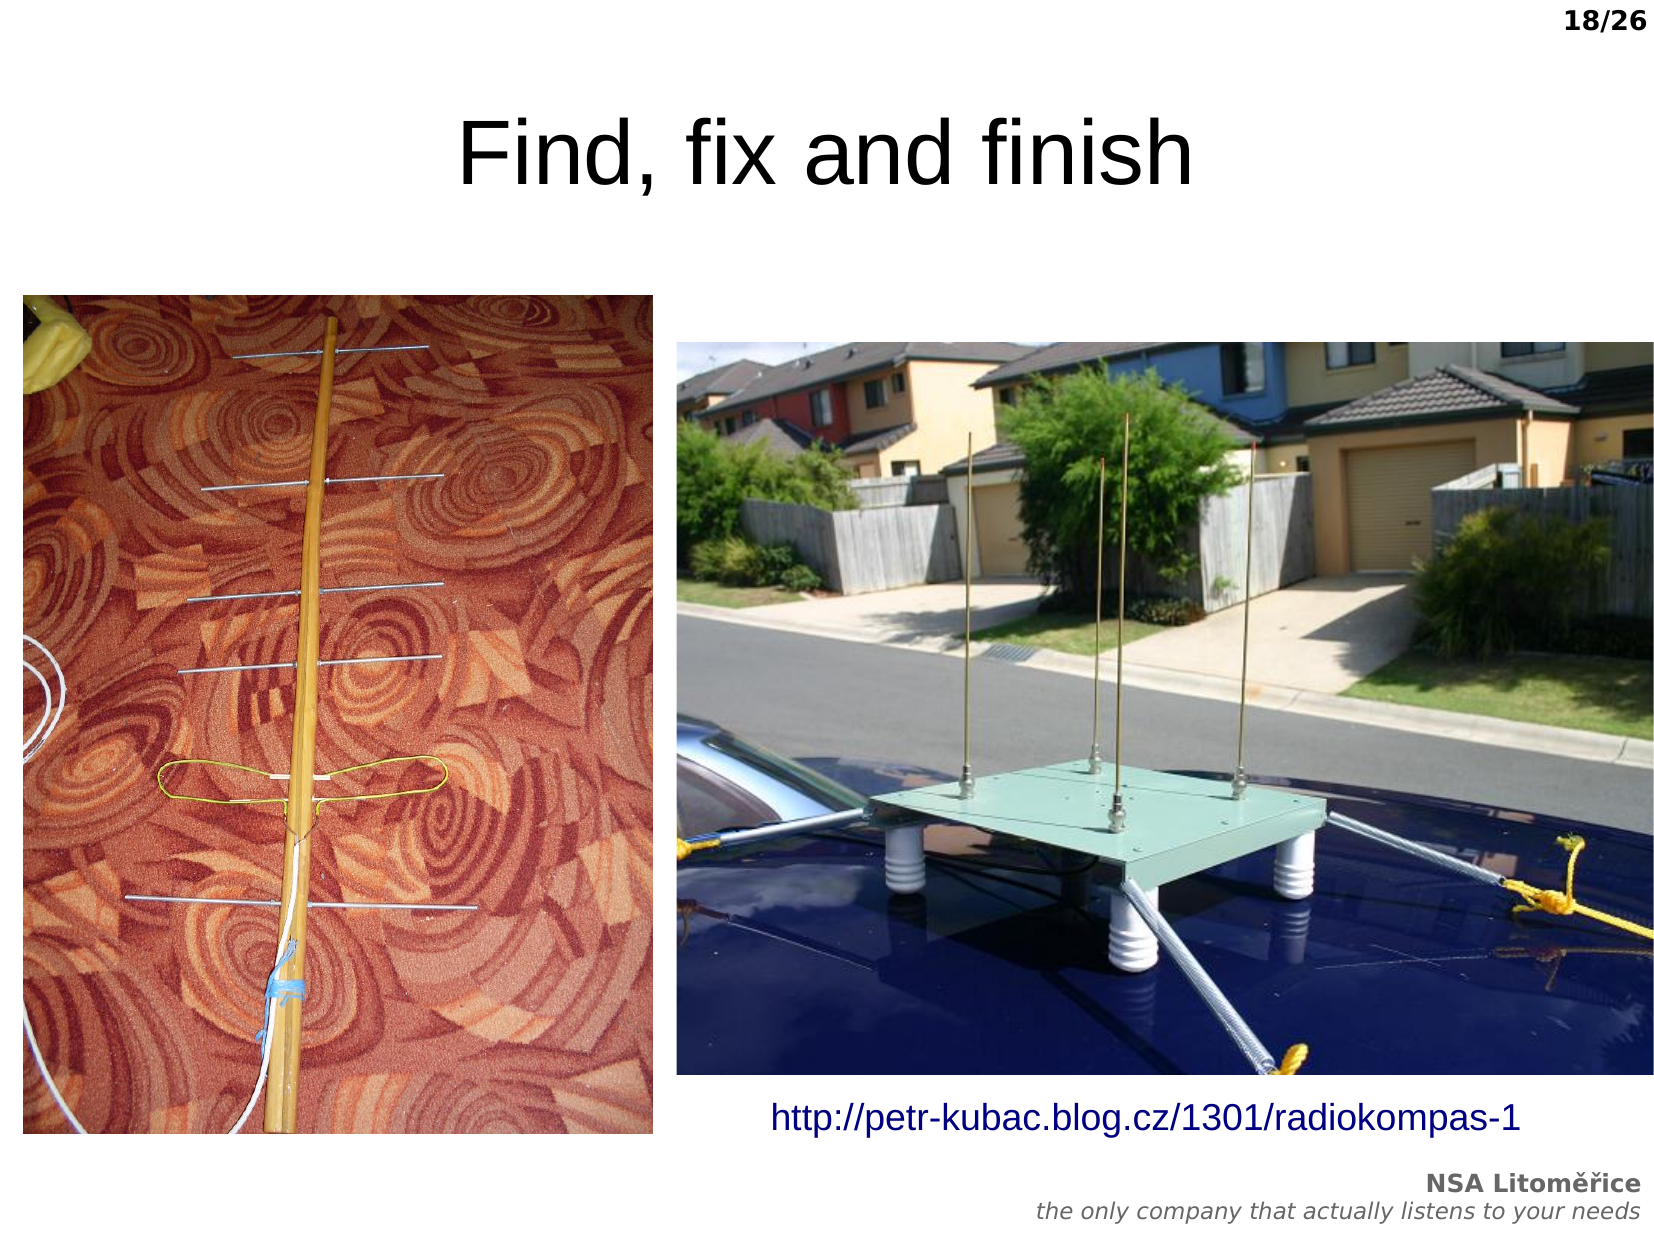

aaa
# Find, fix and finish
http://petr-kubac.blog.cz/1301/radiokompas-1
18